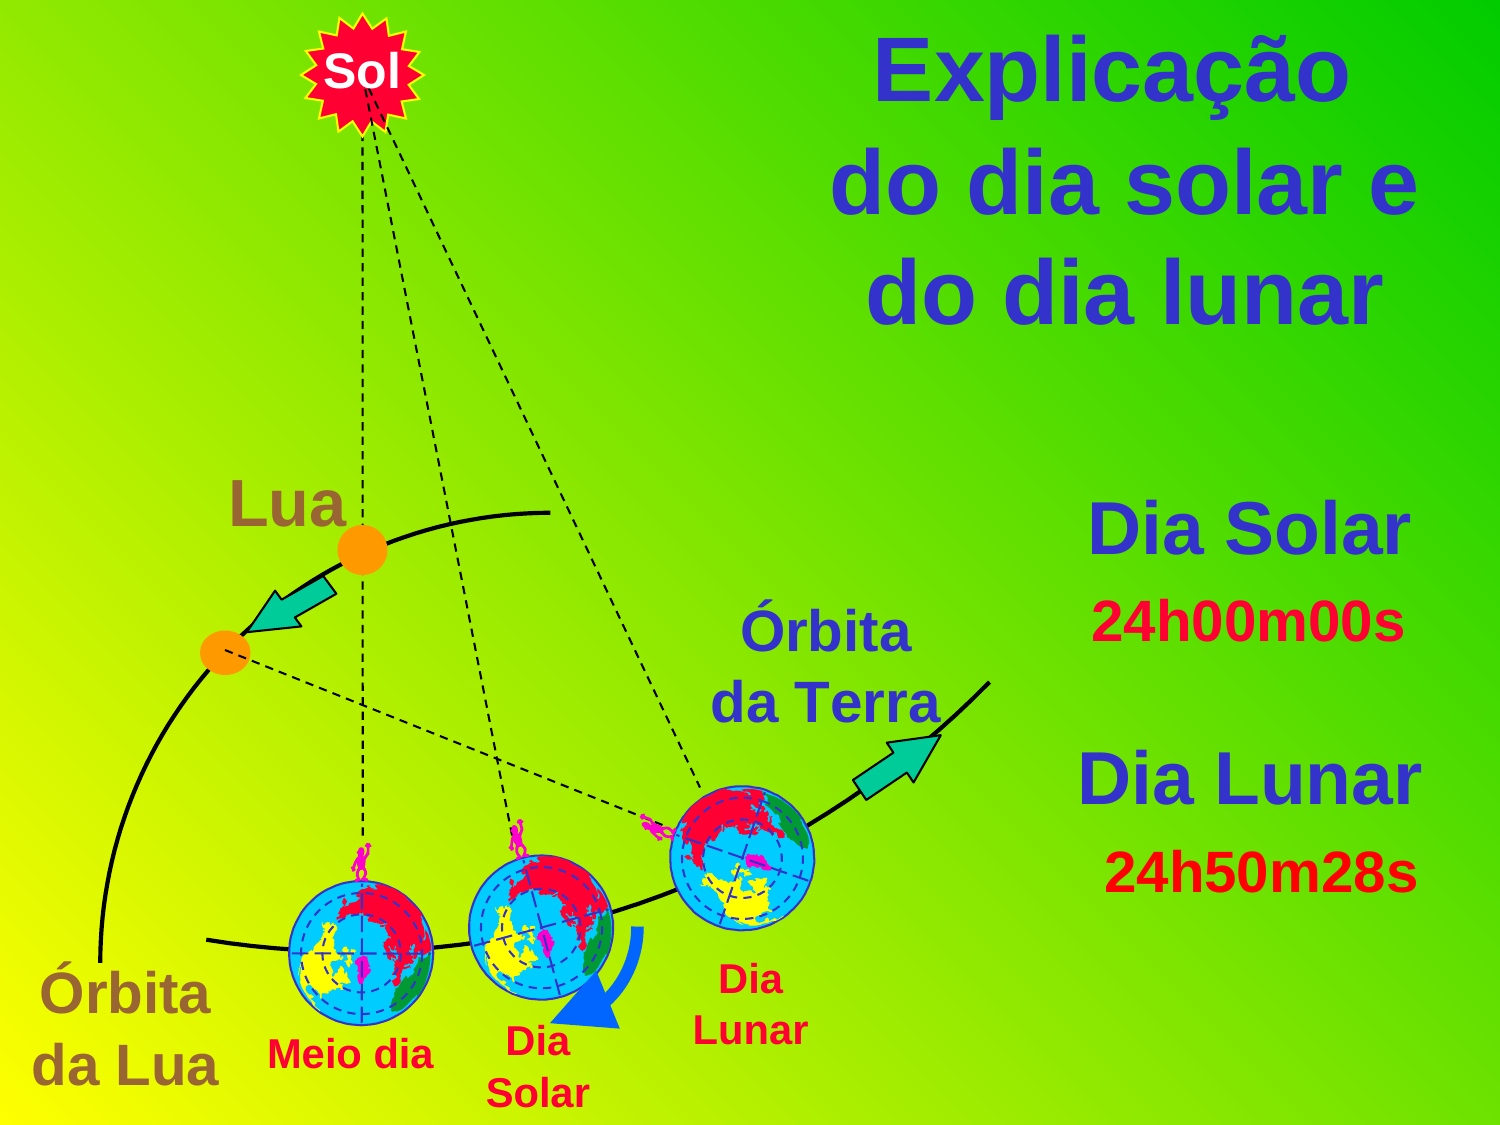

Explicação
 do dia solar e
 do dia lunar
Sol
Dia
Lunar
Dia
Solar
# Dia Solar 24h00m00s Dia Lunar 24h50m28s
Lua
Órbita
da Terra
Órbita
da Lua
Meio dia